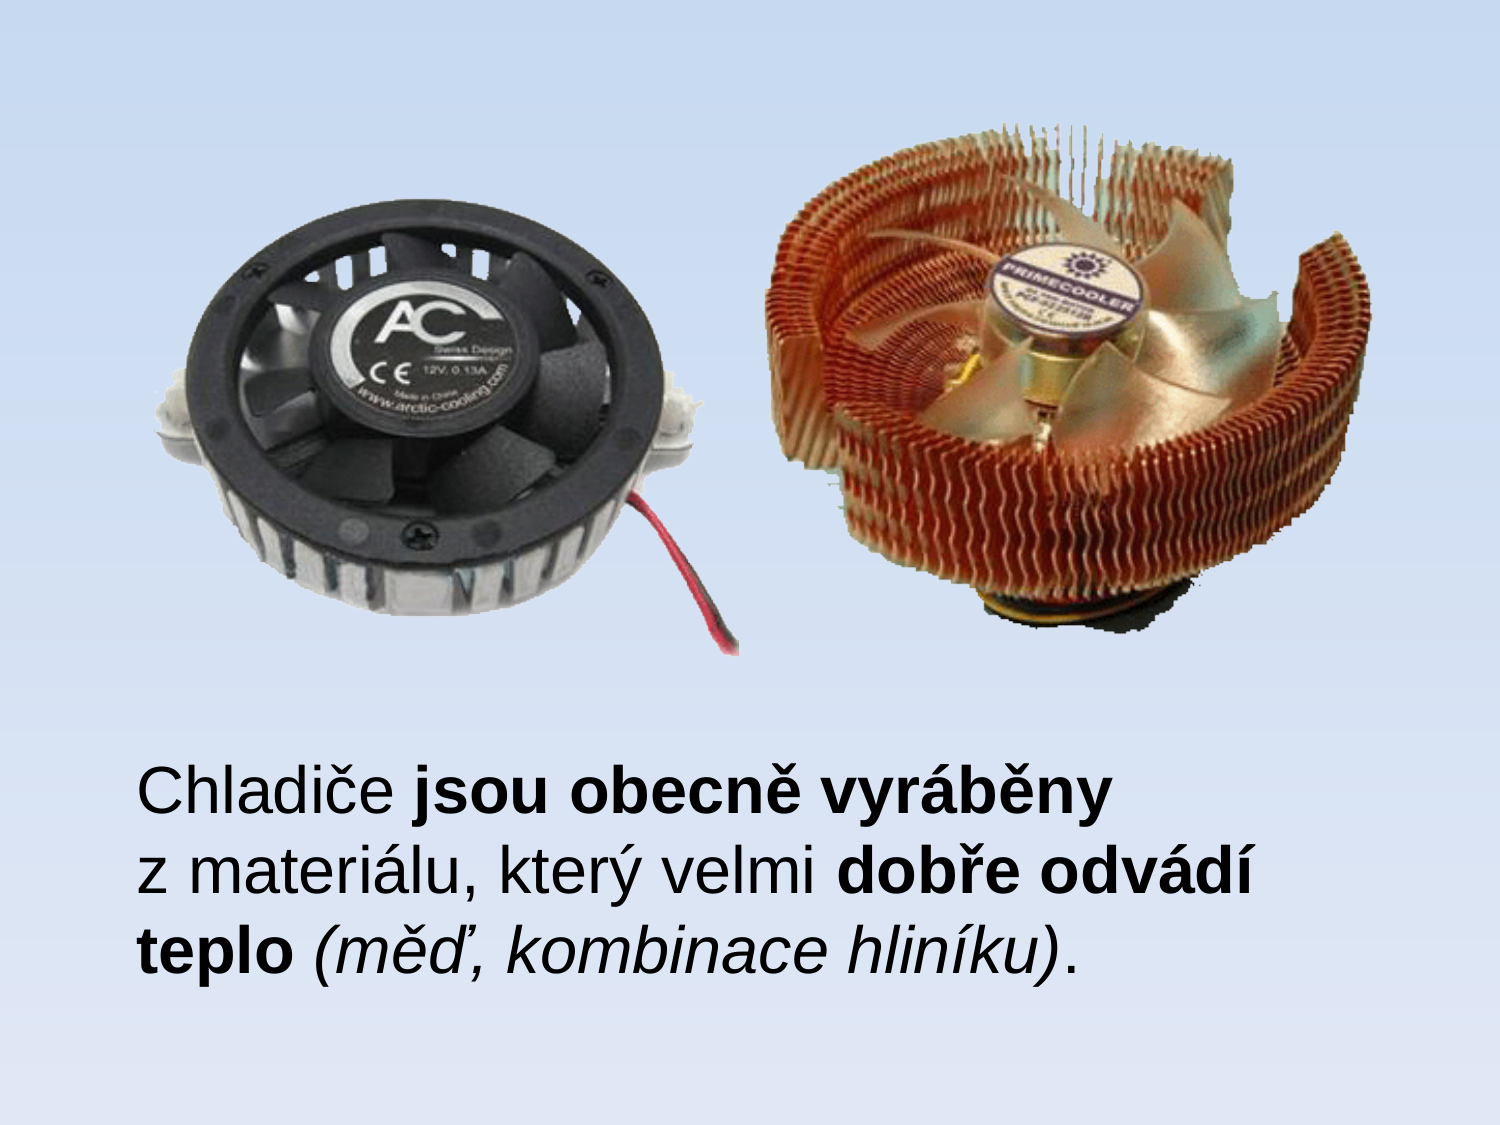

# Chladiče jsou obecně vyráběny z materiálu, který velmi dobře odvádí teplo (měď, kombinace hliníku).